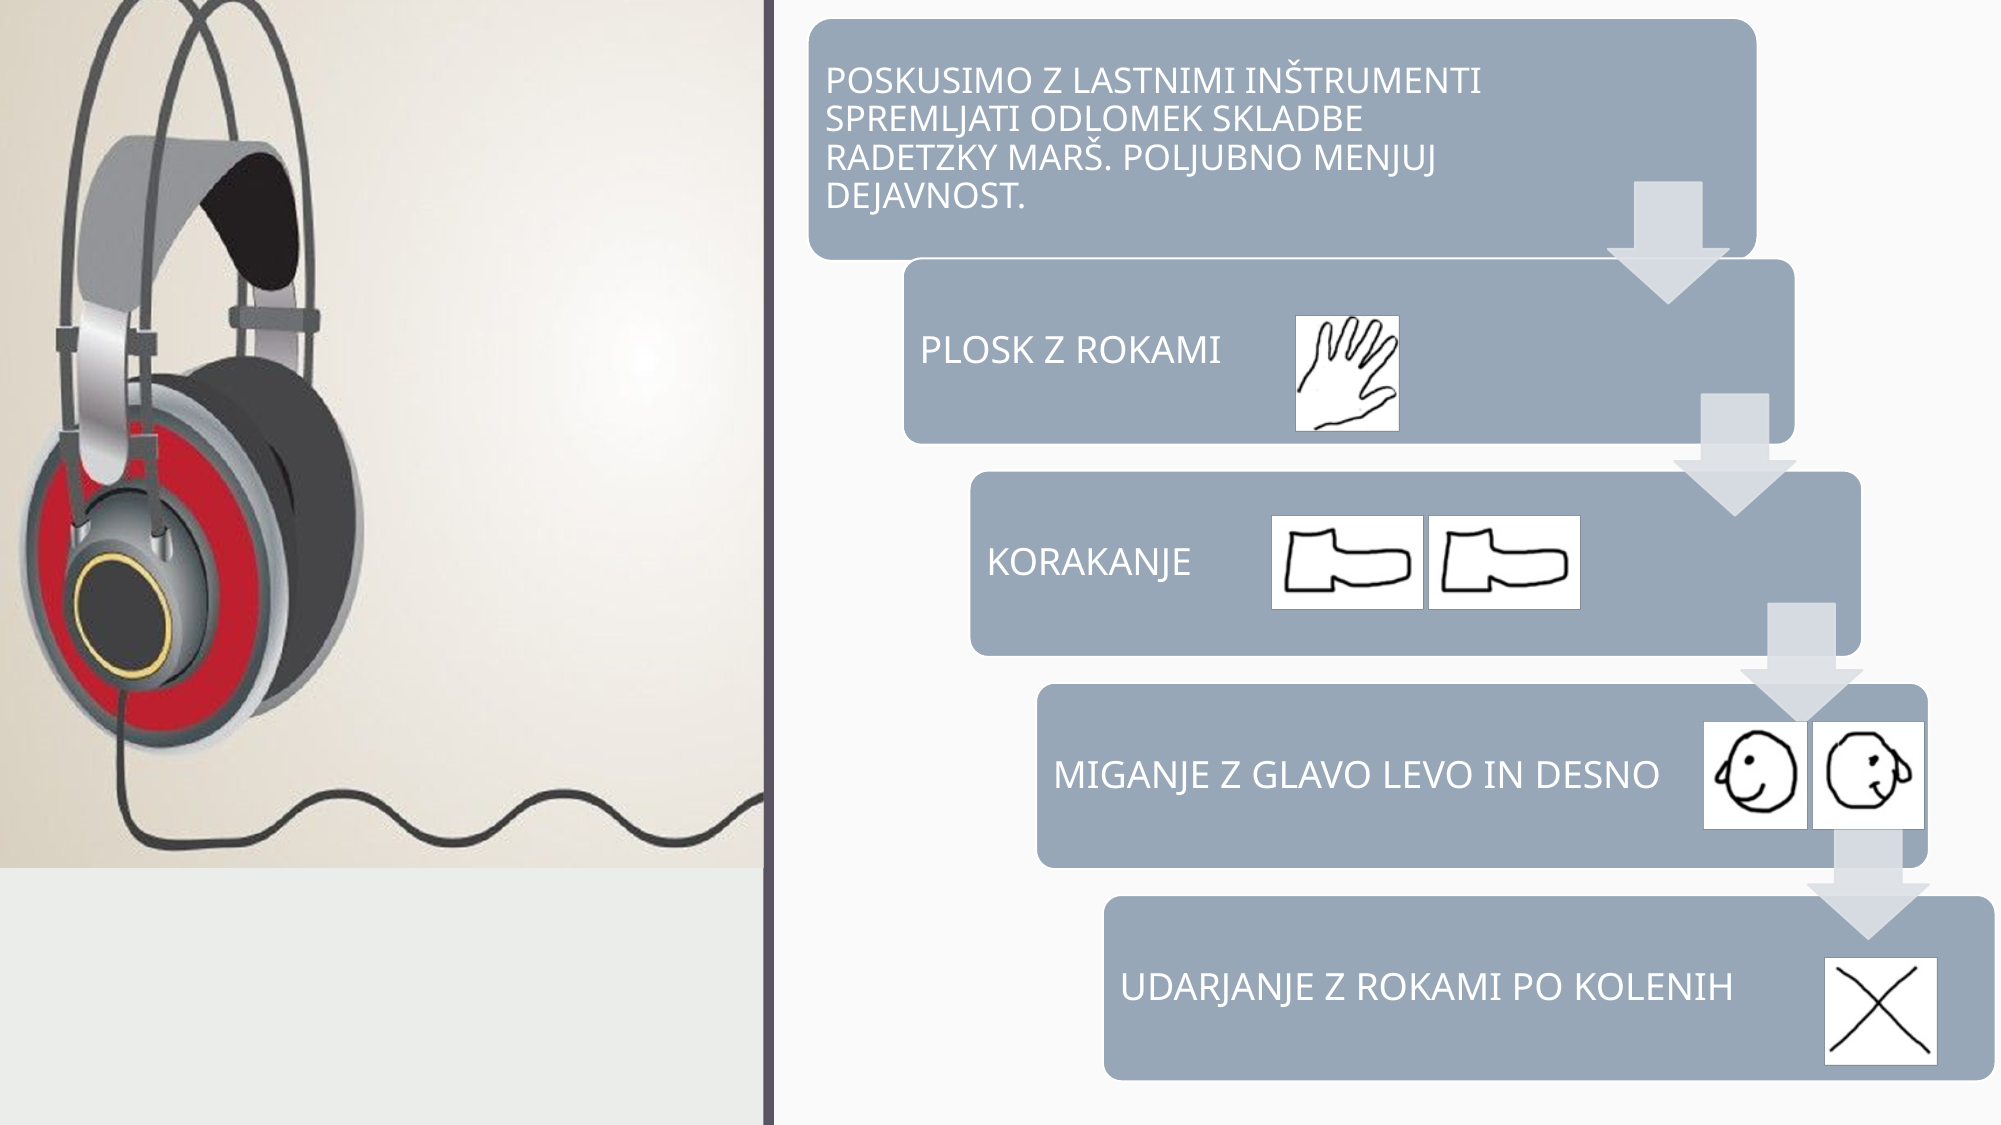

POSKUSIMO Z LASTNIMI INŠTRUMENTI SPREMLJATI ODLOMEK SKLADBE RADETZKY MARŠ. POLJUBNO MENJUJ DEJAVNOST.
PLOSK Z ROKAMI
KORAKANJE
MIGANJE Z GLAVO LEVO IN DESNO
UDARJANJE Z ROKAMI PO KOLENIH
#